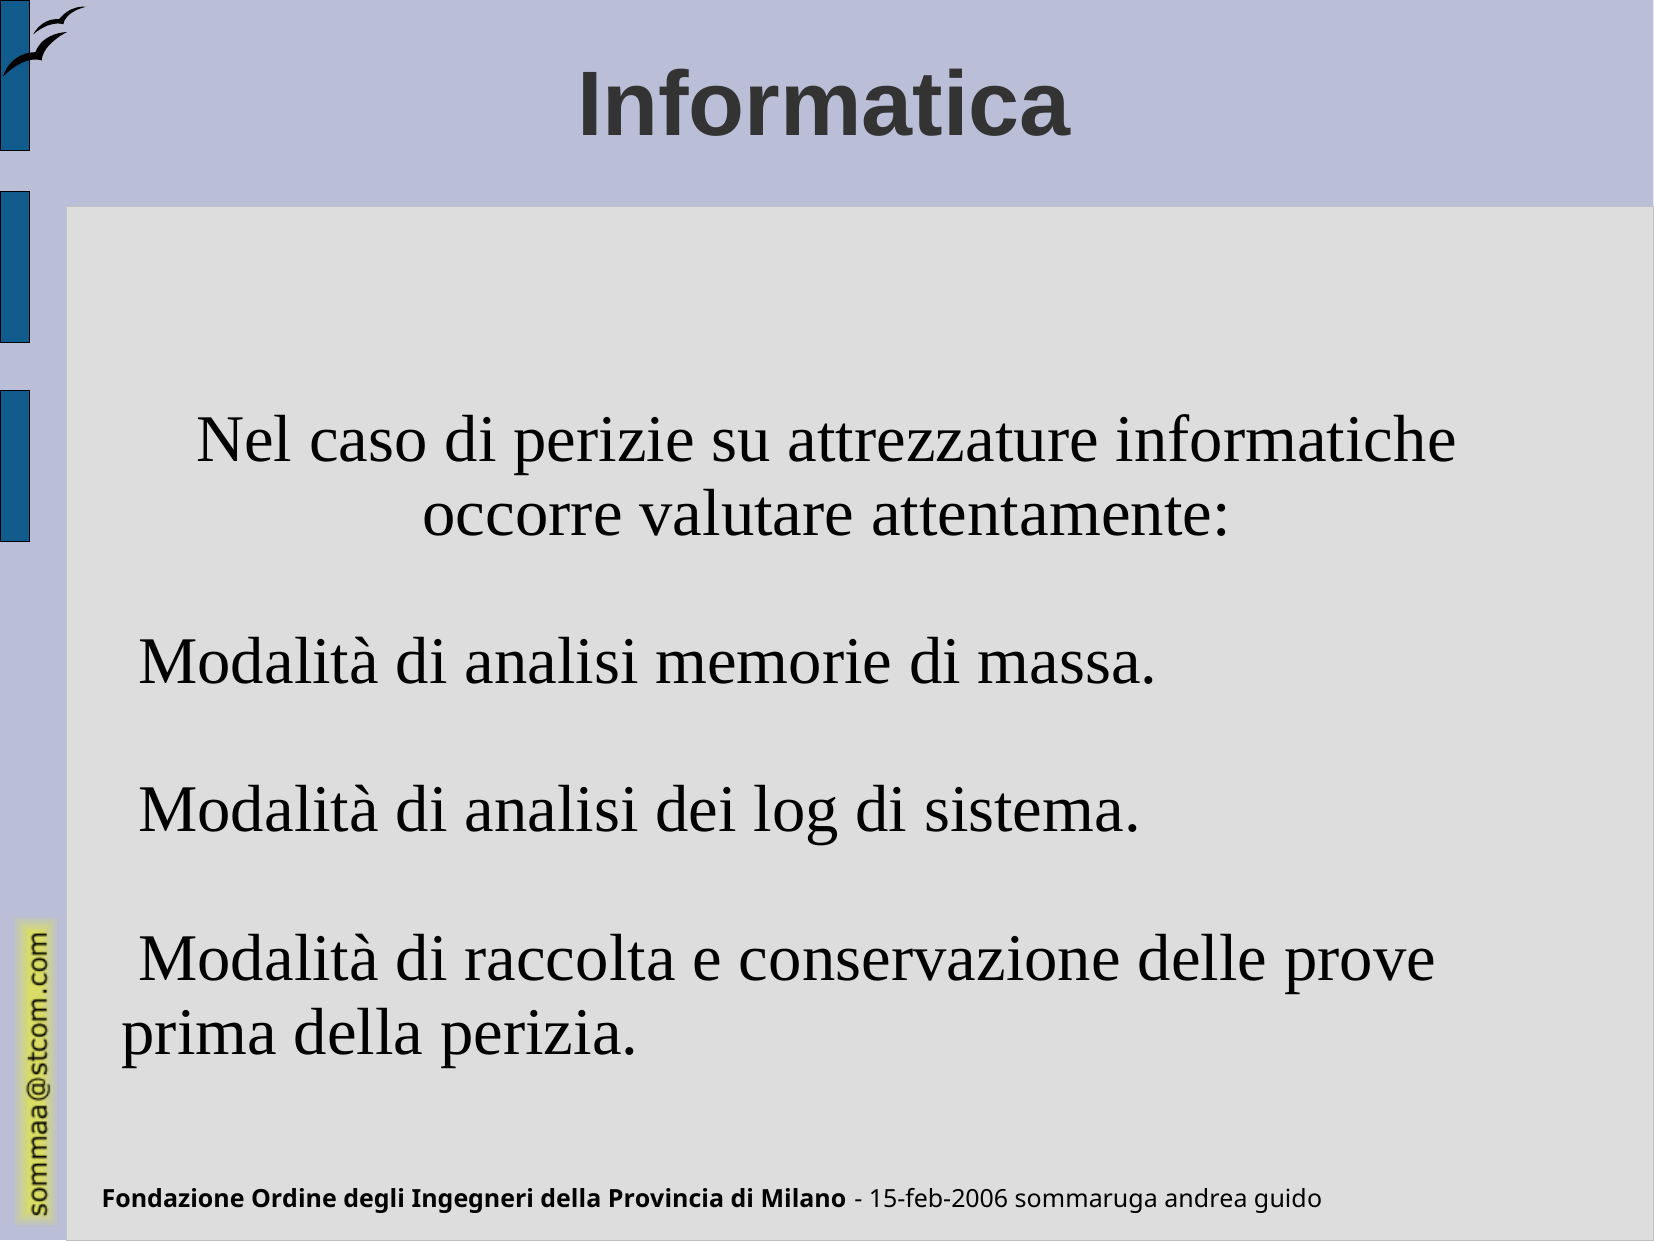

# Informatica
Nel caso di perizie su attrezzature informatiche occorre valutare attentamente:
 Modalità di analisi memorie di massa.
 Modalità di analisi dei log di sistema.
 Modalità di raccolta e conservazione delle prove prima della perizia.